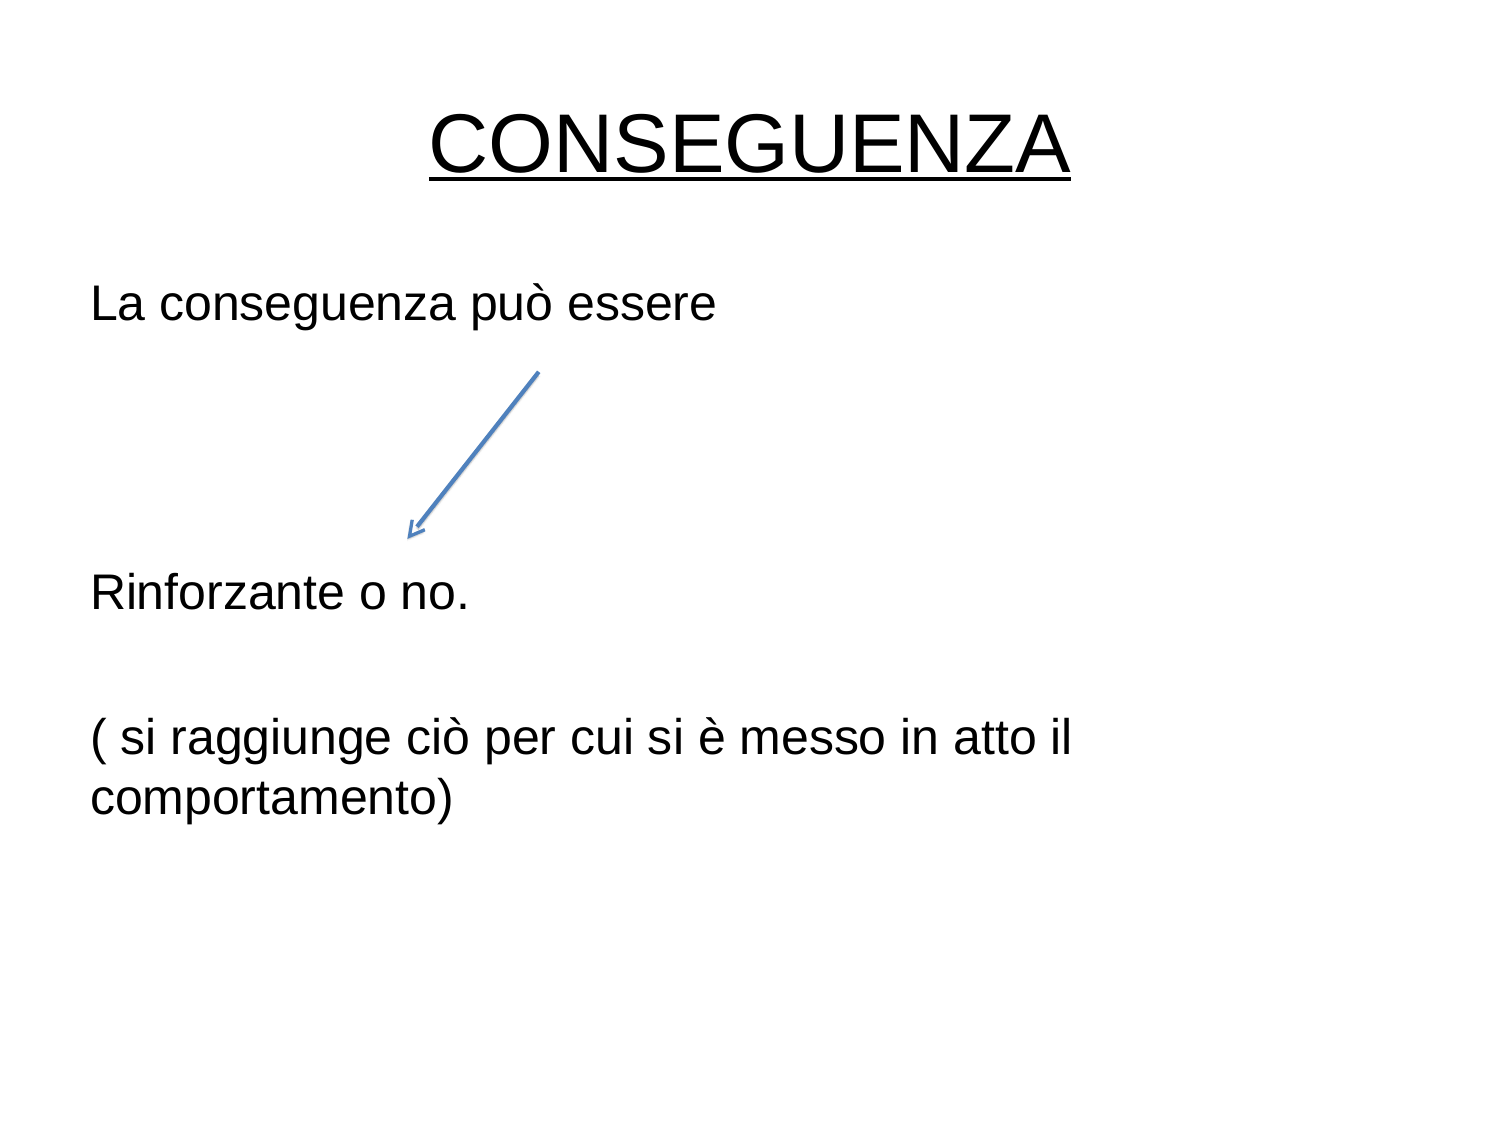

# CONSEGUENZA
La conseguenza può essere
Rinforzante o no.
( si raggiunge ciò per cui si è messo in atto il comportamento)